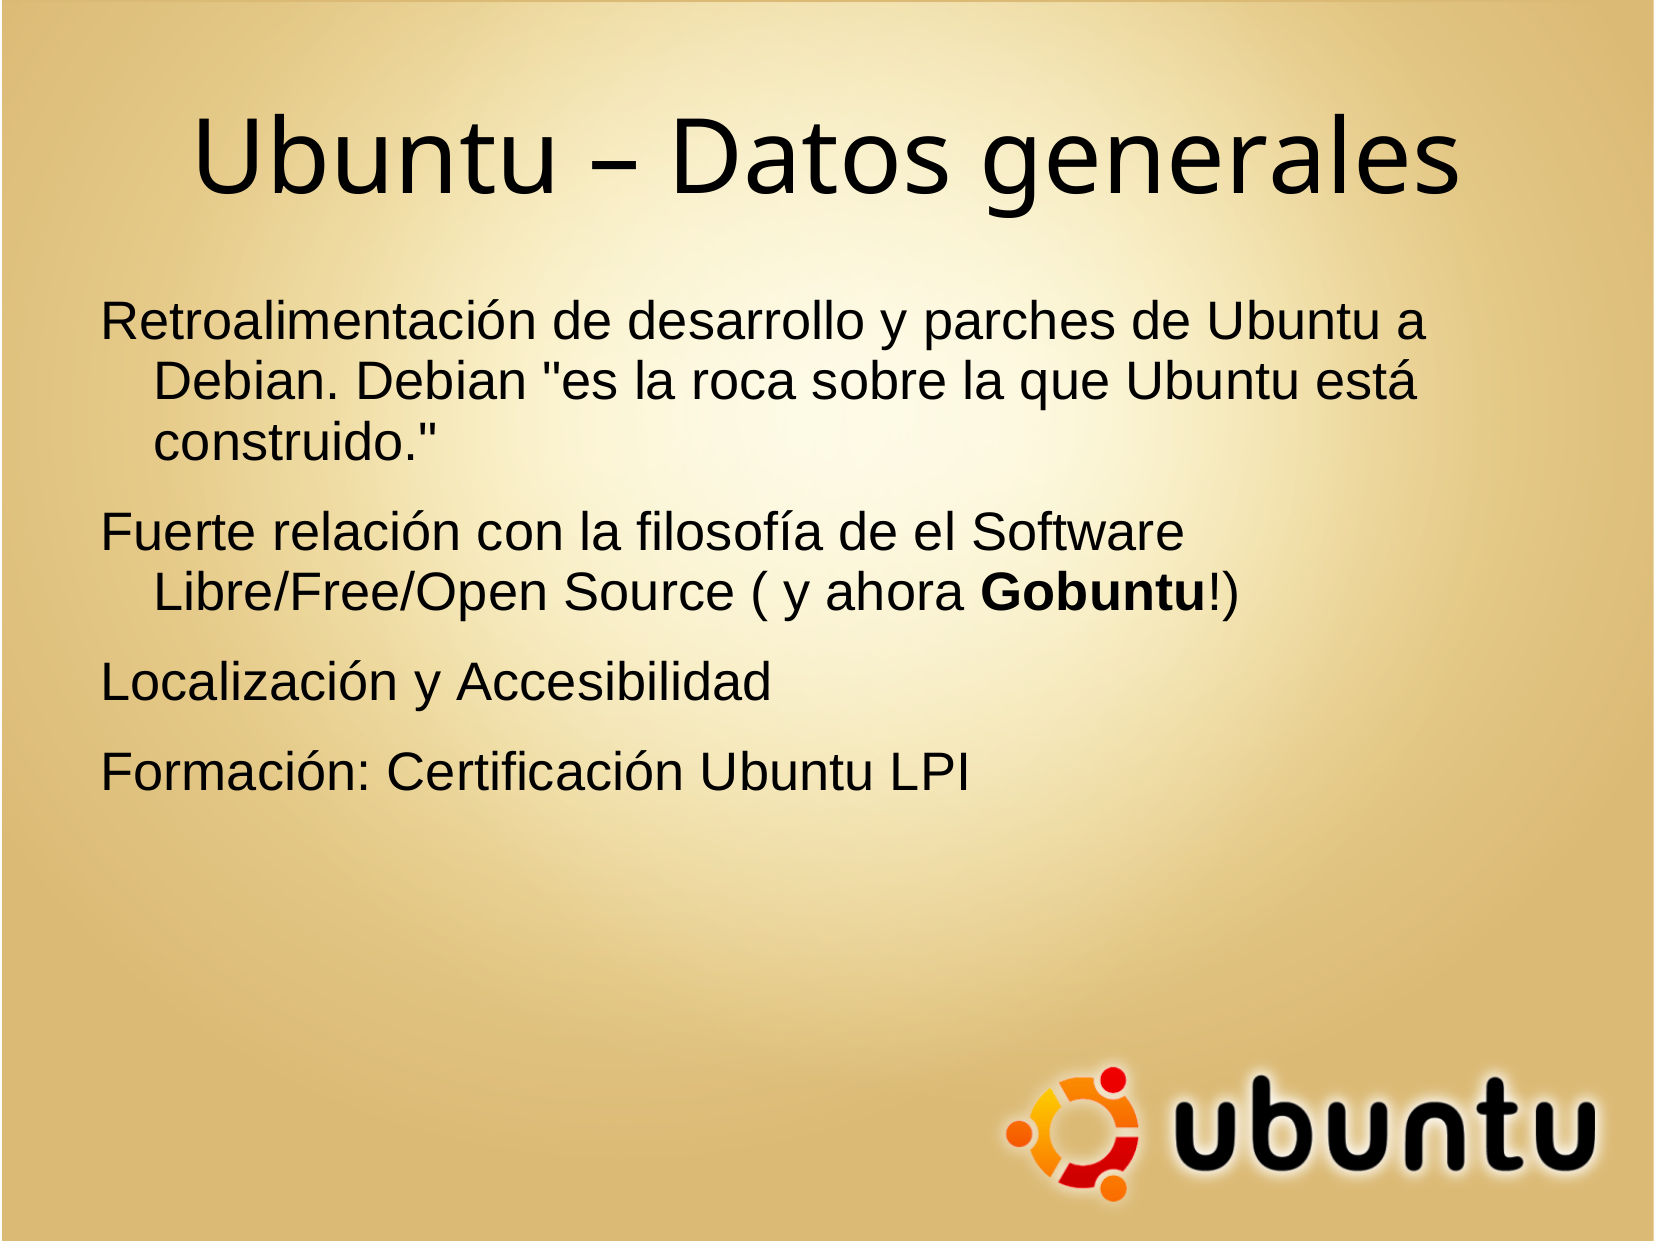

# Ubuntu – Datos generales
Retroalimentación de desarrollo y parches de Ubuntu a Debian. Debian "es la roca sobre la que Ubuntu está construido."
Fuerte relación con la filosofía de el Software Libre/Free/Open Source ( y ahora Gobuntu!)
Localización y Accesibilidad
Formación: Certificación Ubuntu LPI